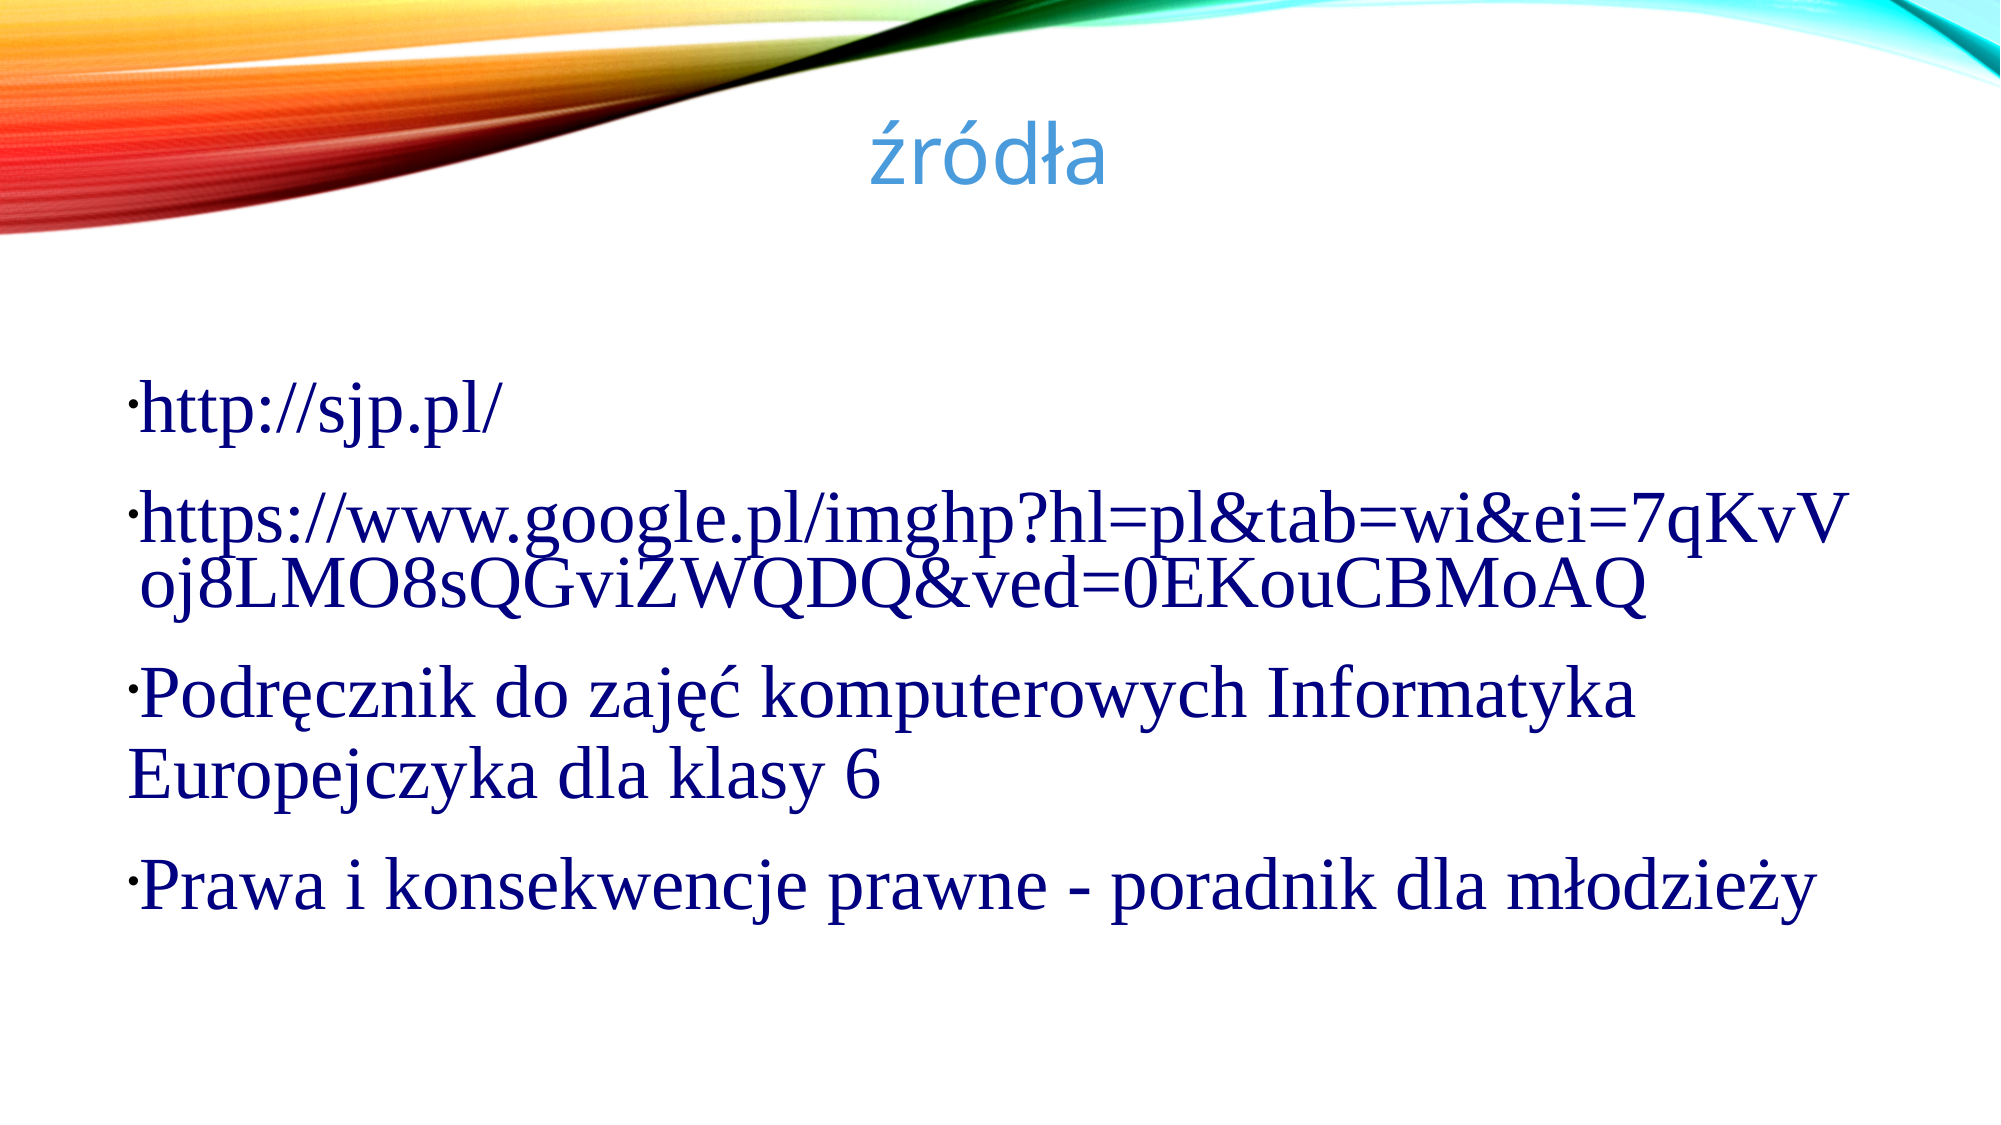

# źródła
http://sjp.pl/
https://www.google.pl/imghp?hl=pl&tab=wi&ei=7qKvVoj8LMO8sQGviZWQDQ&ved=0EKouCBMoAQ
Podręcznik do zajęć komputerowych Informatyka Europejczyka dla klasy 6
Prawa i konsekwencje prawne - poradnik dla młodzieży